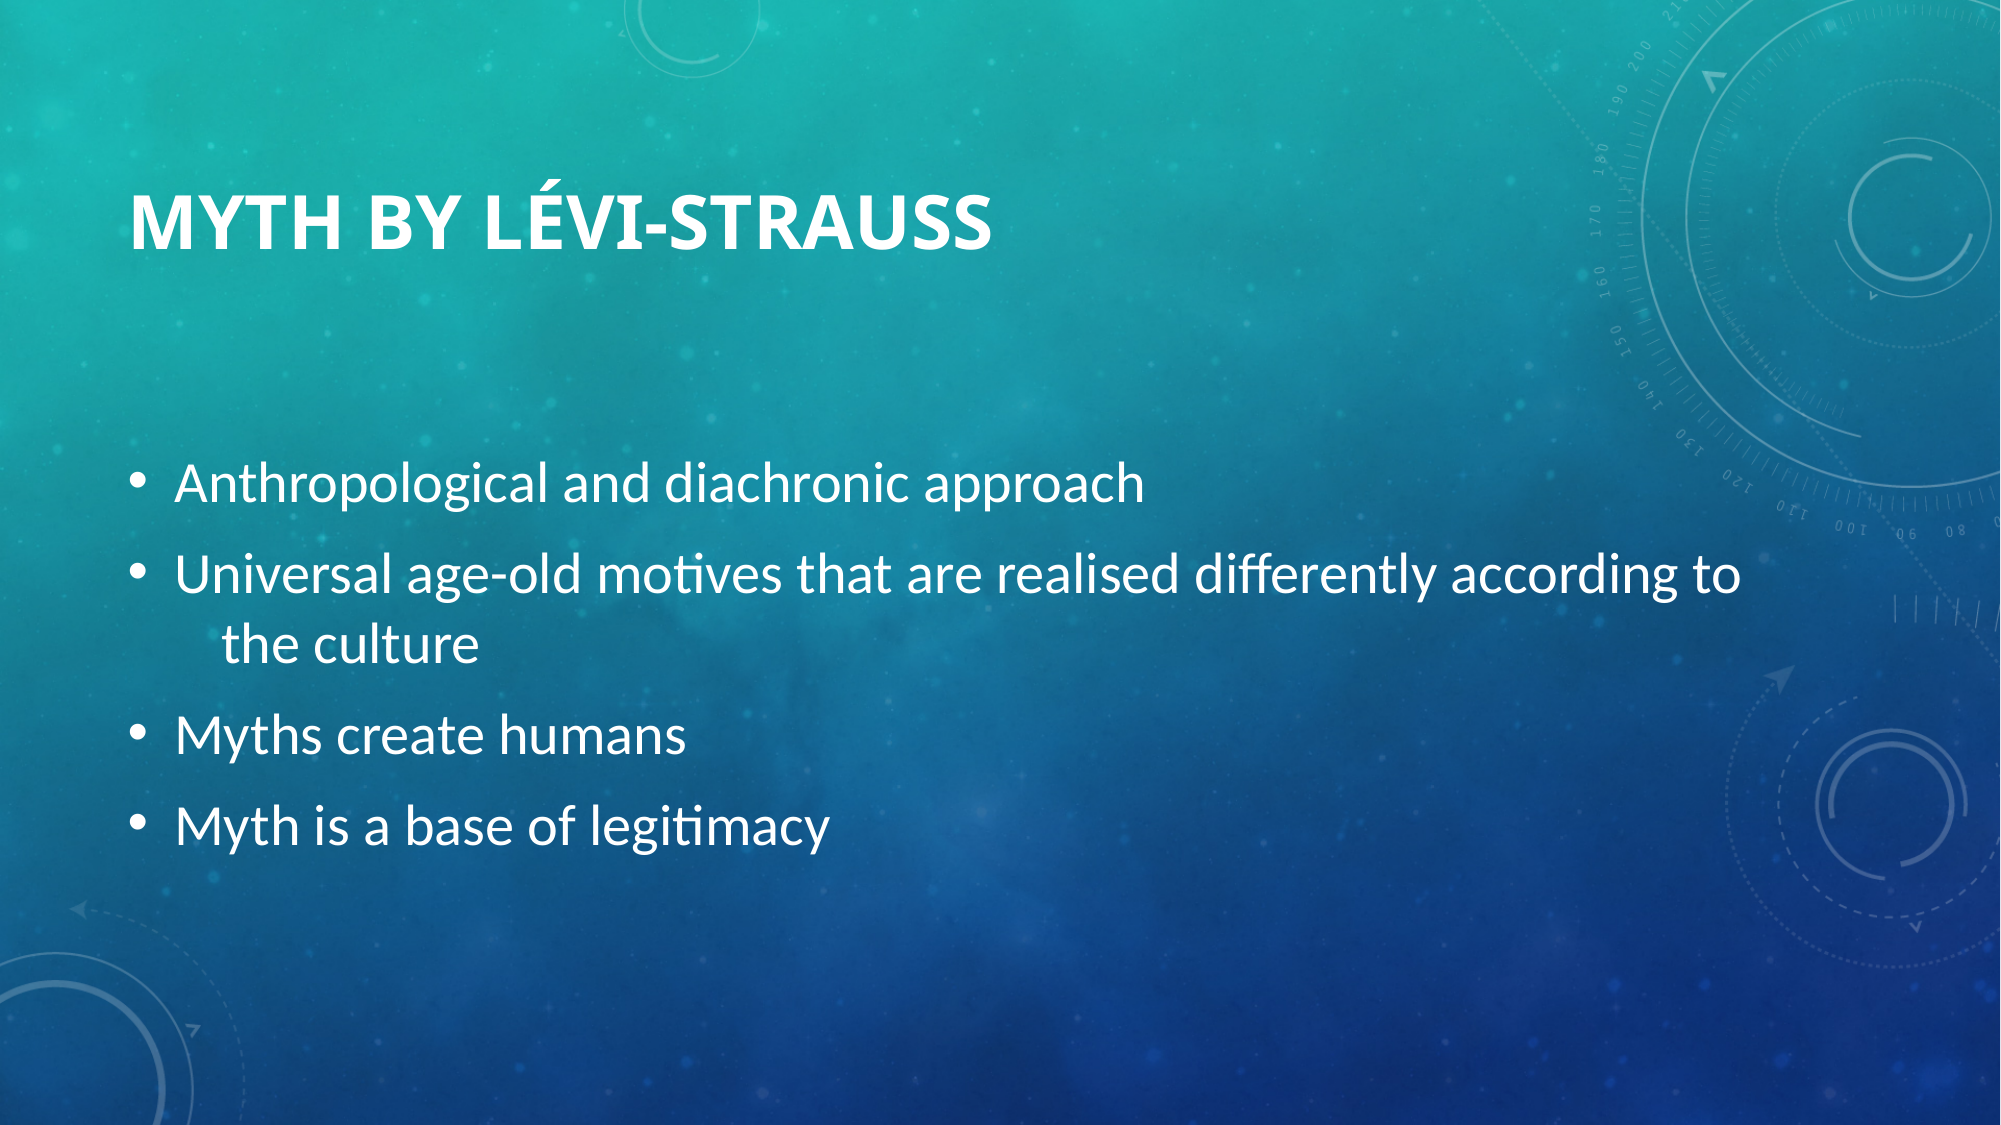

# Myth by lévi-strauss
Anthropological and diachronic approach
Universal age-old motives that are realised differently according to the culture
Myths create humans
Myth is a base of legitimacy